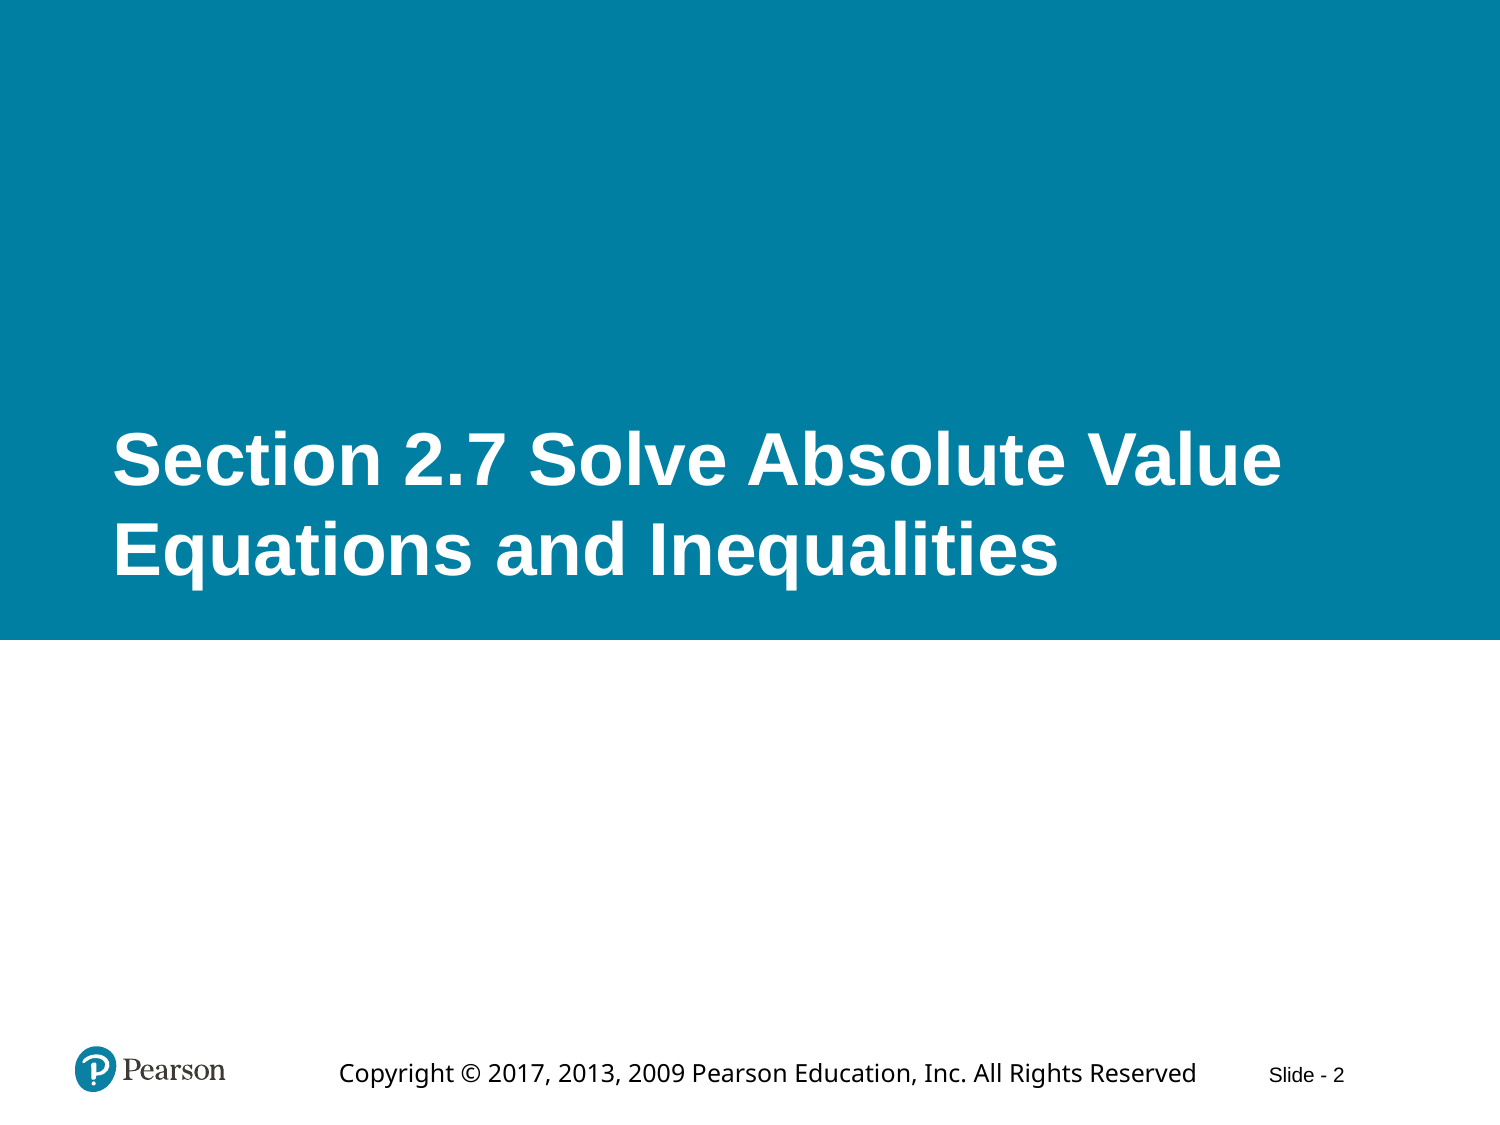

# Section 2.7 Solve Absolute Value Equations and Inequalities